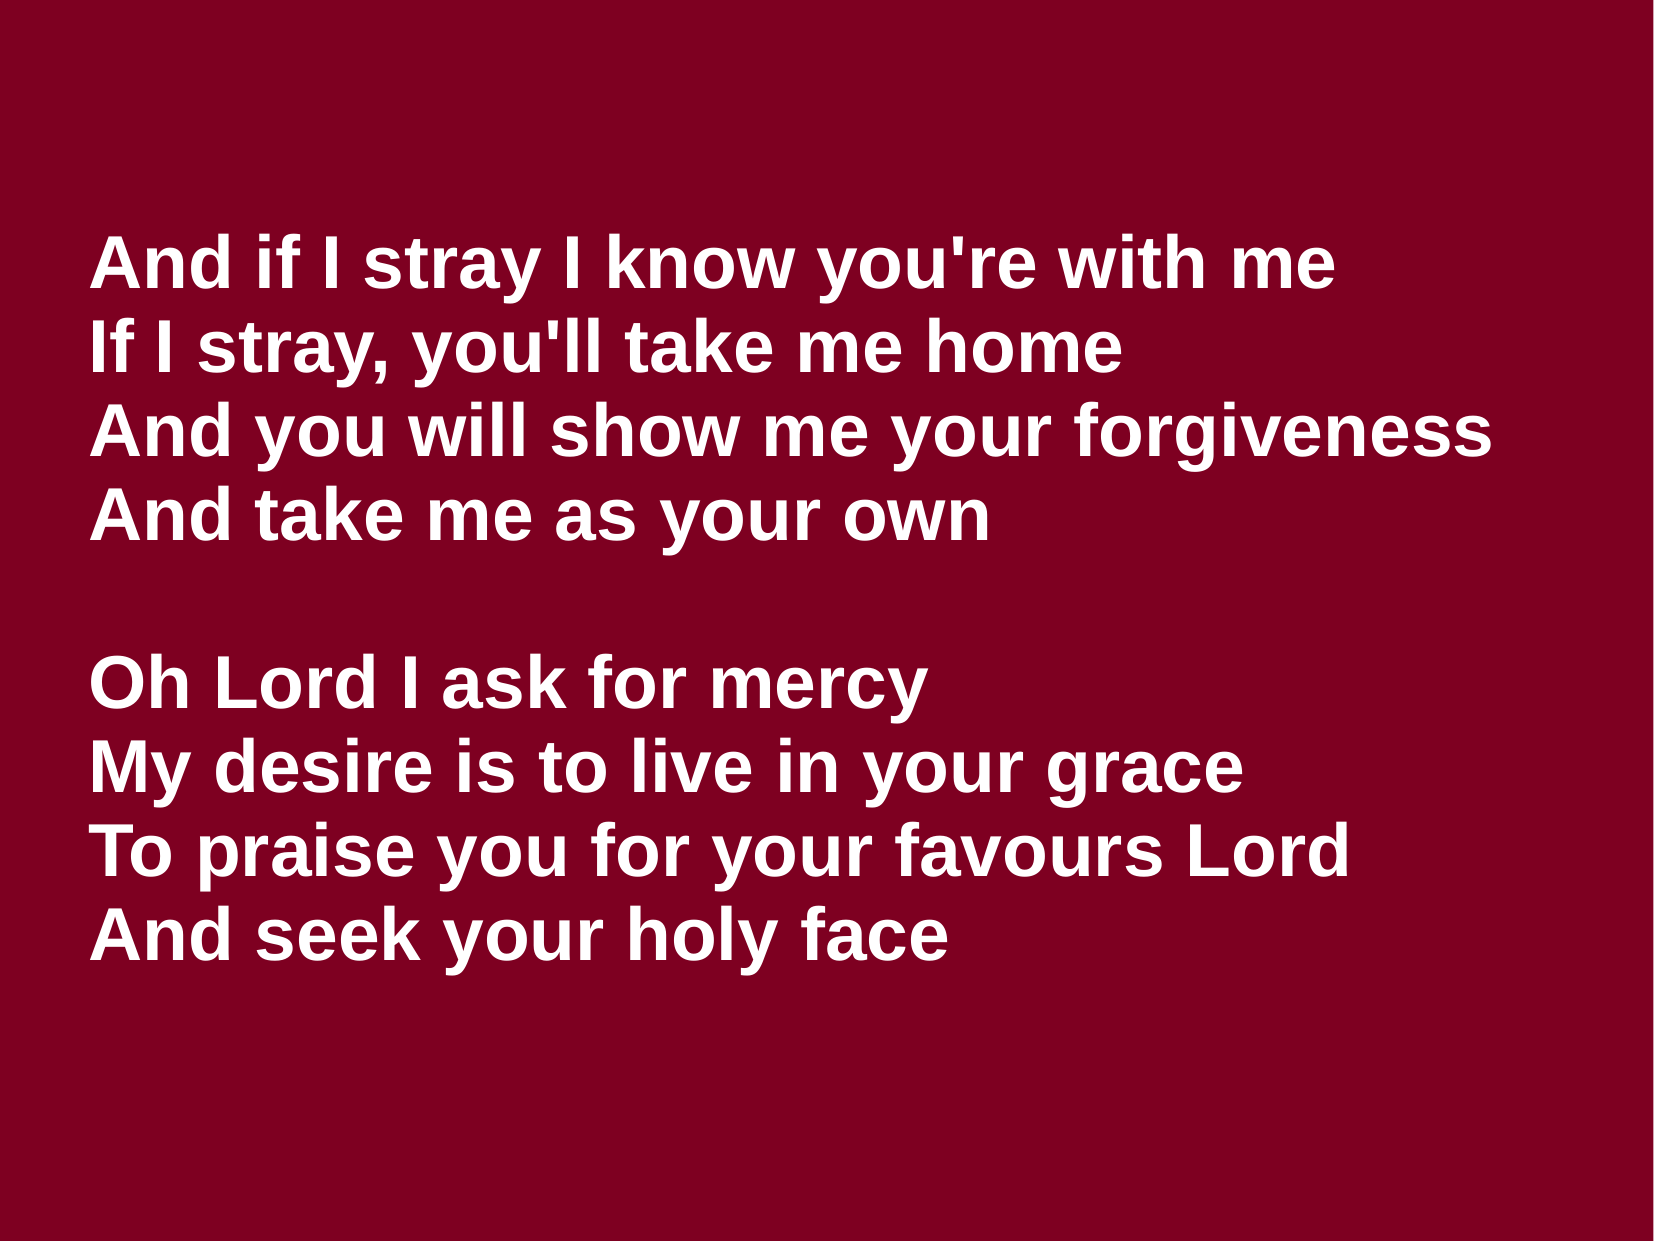

#
	And if I stray I know you're with me
	If I stray, you'll take me home
	And you will show me your forgiveness
	And take me as your own
	Oh Lord I ask for mercy
	My desire is to live in your grace
	To praise you for your favours Lord
	And seek your holy face